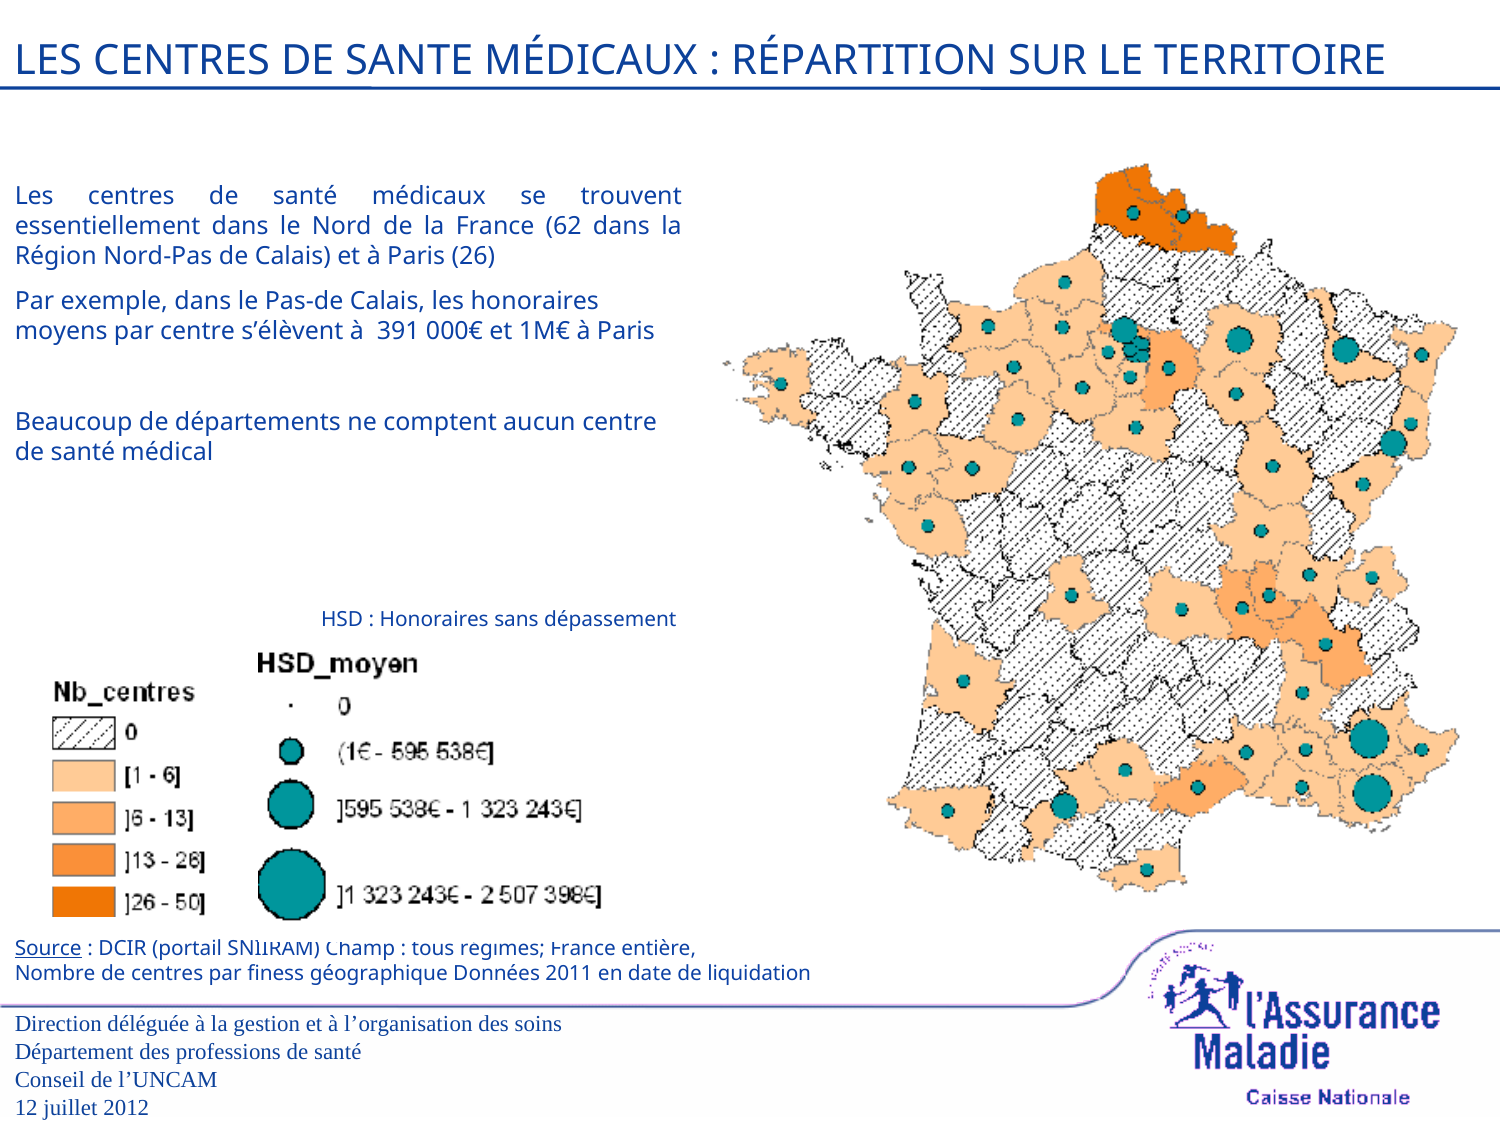

LES CENTRES DE SANTE MÉDICAUX : RÉPARTITION SUR LE TERRITOIRE
Page courante
Les centres de santé médicaux se trouvent essentiellement dans le Nord de la France (62 dans la Région Nord-Pas de Calais) et à Paris (26)
Par exemple, dans le Pas-de Calais, les honoraires moyens par centre s’élèvent à 391 000€ et 1M€ à Paris
Beaucoup de départements ne comptent aucun centre de santé médical
HSD : Honoraires sans dépassement
Source : DCIR (portail SNIIRAM) Champ : tous régimes; France entière,
Nombre de centres par finess géographique Données 2011 en date de liquidation
Direction déléguée à la gestion et à l’organisation des soins
Département des professions de santé
Conseil de l’UNCAM
12 juillet 2012